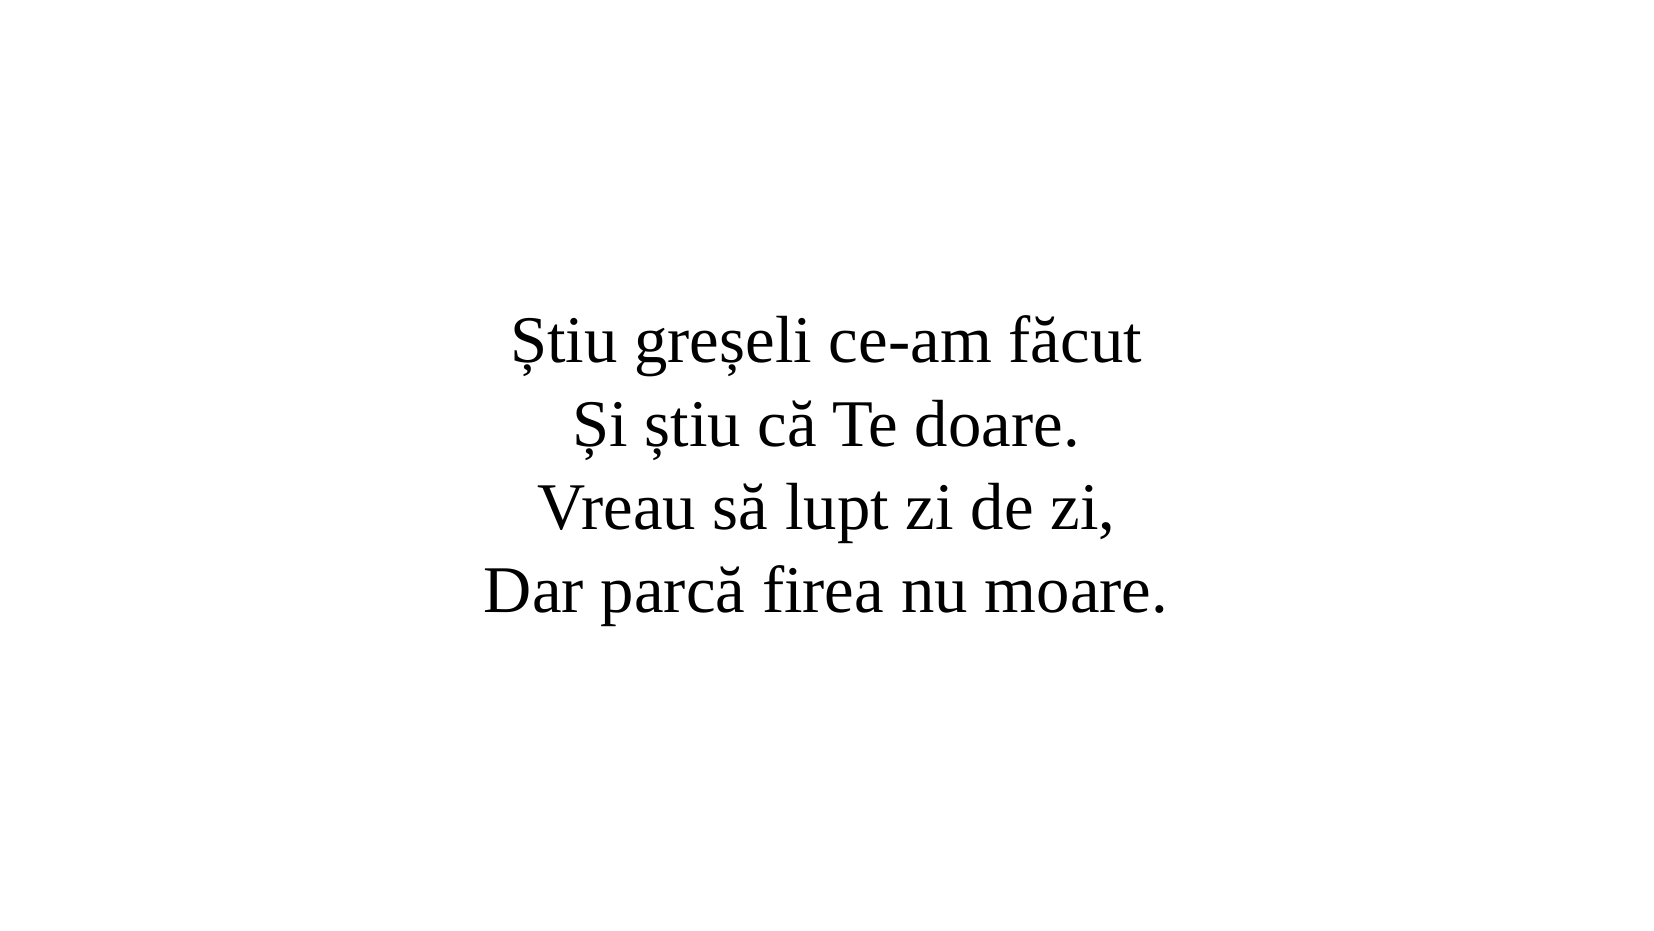

# Știu greșeli ce-am făcut
Și știu că Te doare.
Vreau să lupt zi de zi,
Dar parcă firea nu moare.